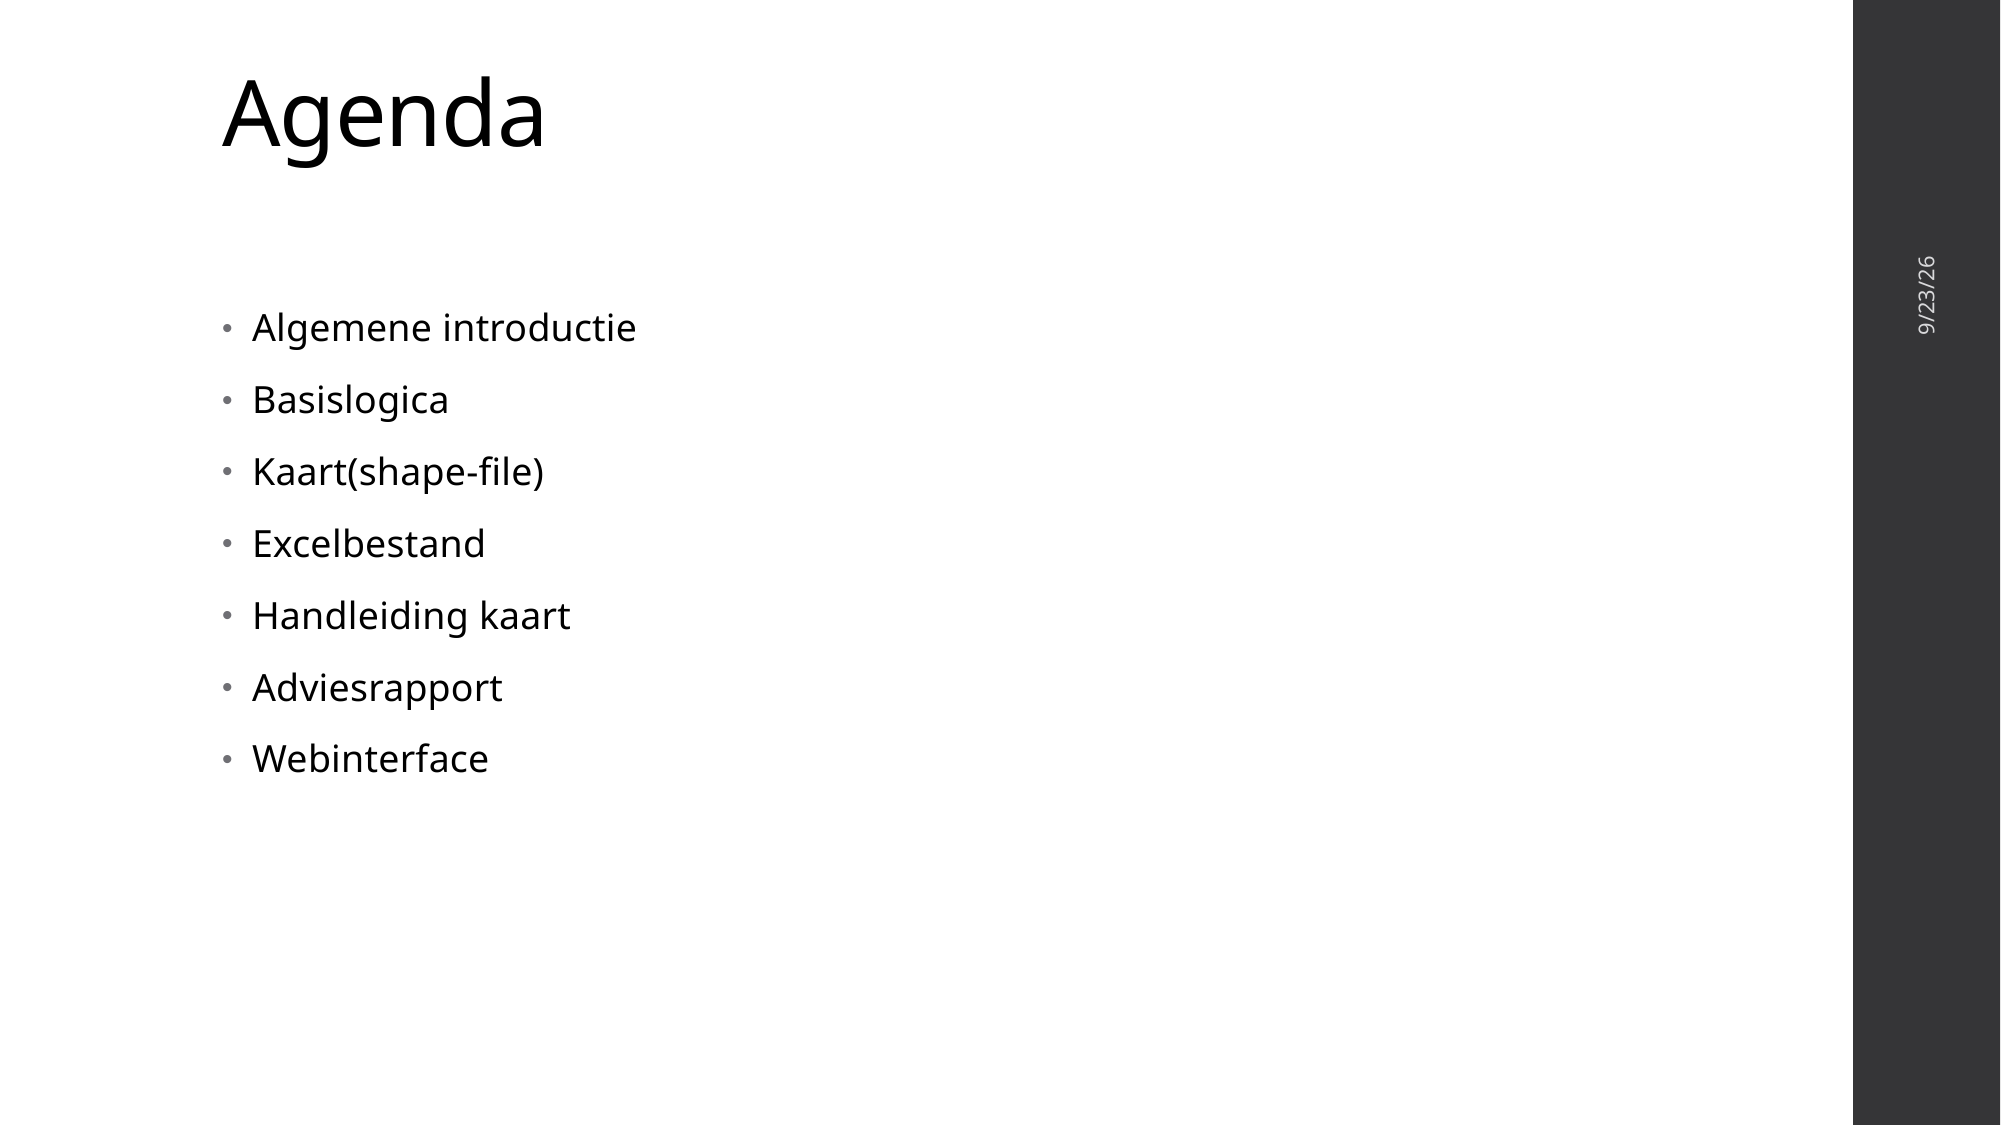

# Agenda
Algemene introductie
Basislogica
Kaart(shape-file)
Excelbestand
Handleiding kaart
Adviesrapport
Webinterface